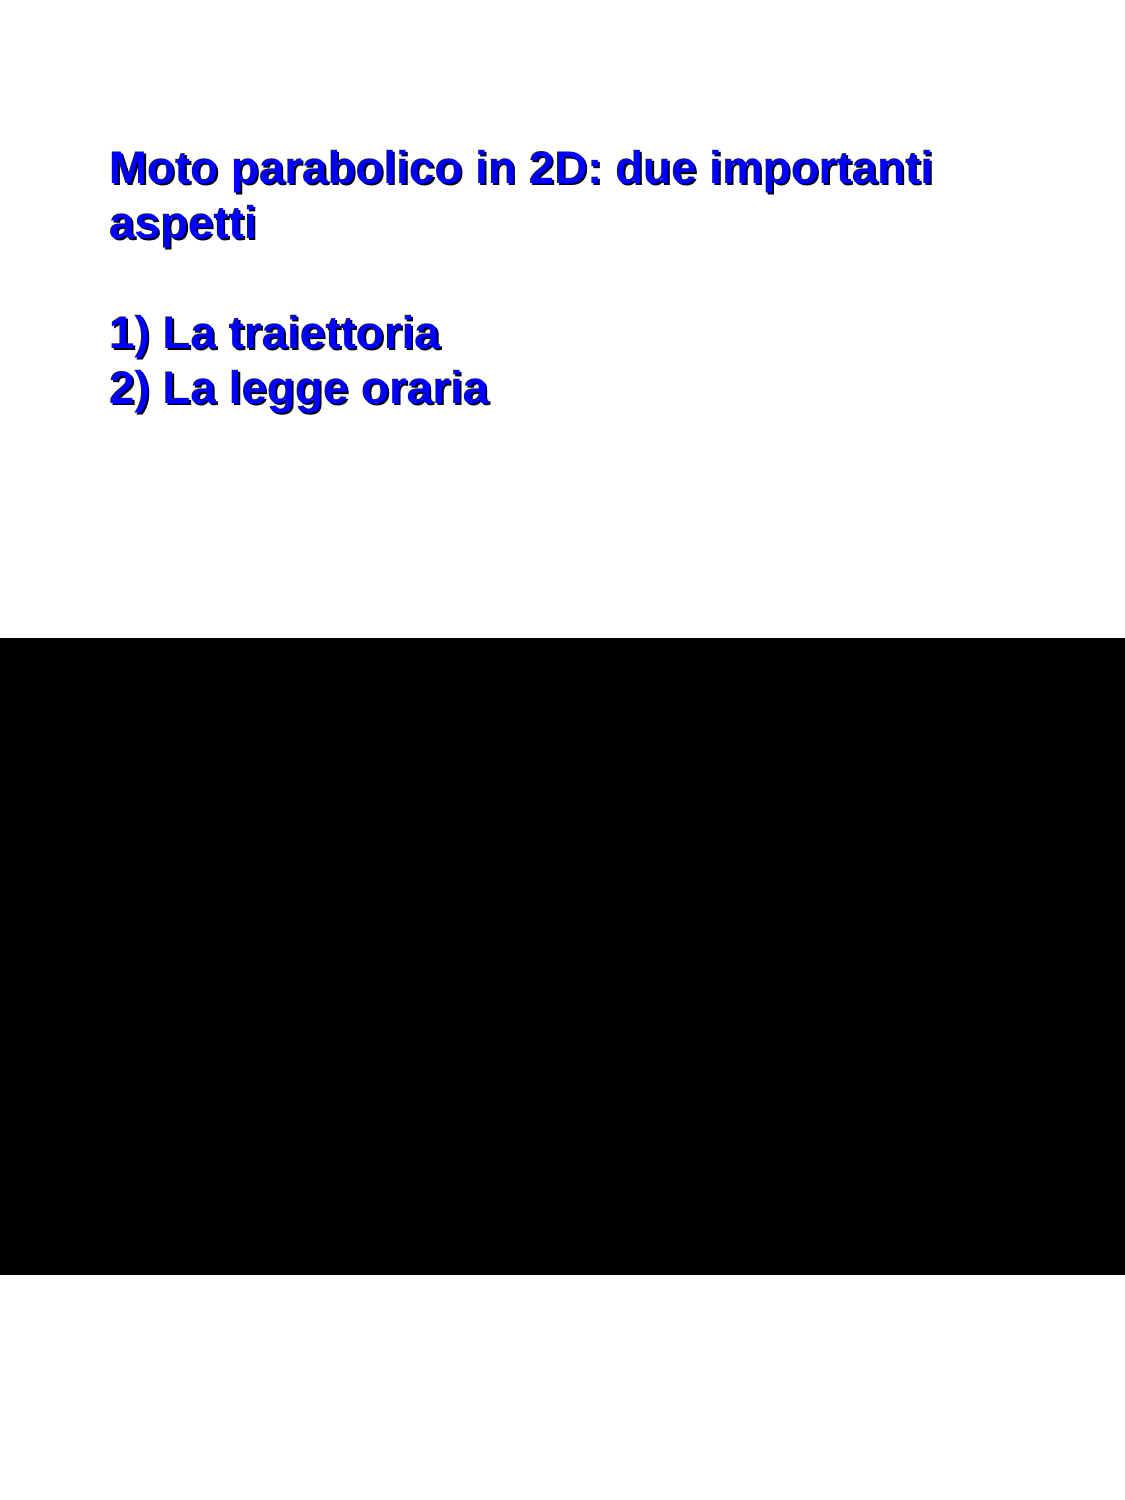

Moto parabolico in 2D: due importanti aspetti
1) La traiettoria
2) La legge oraria
P1 Principi della Dinamica
16